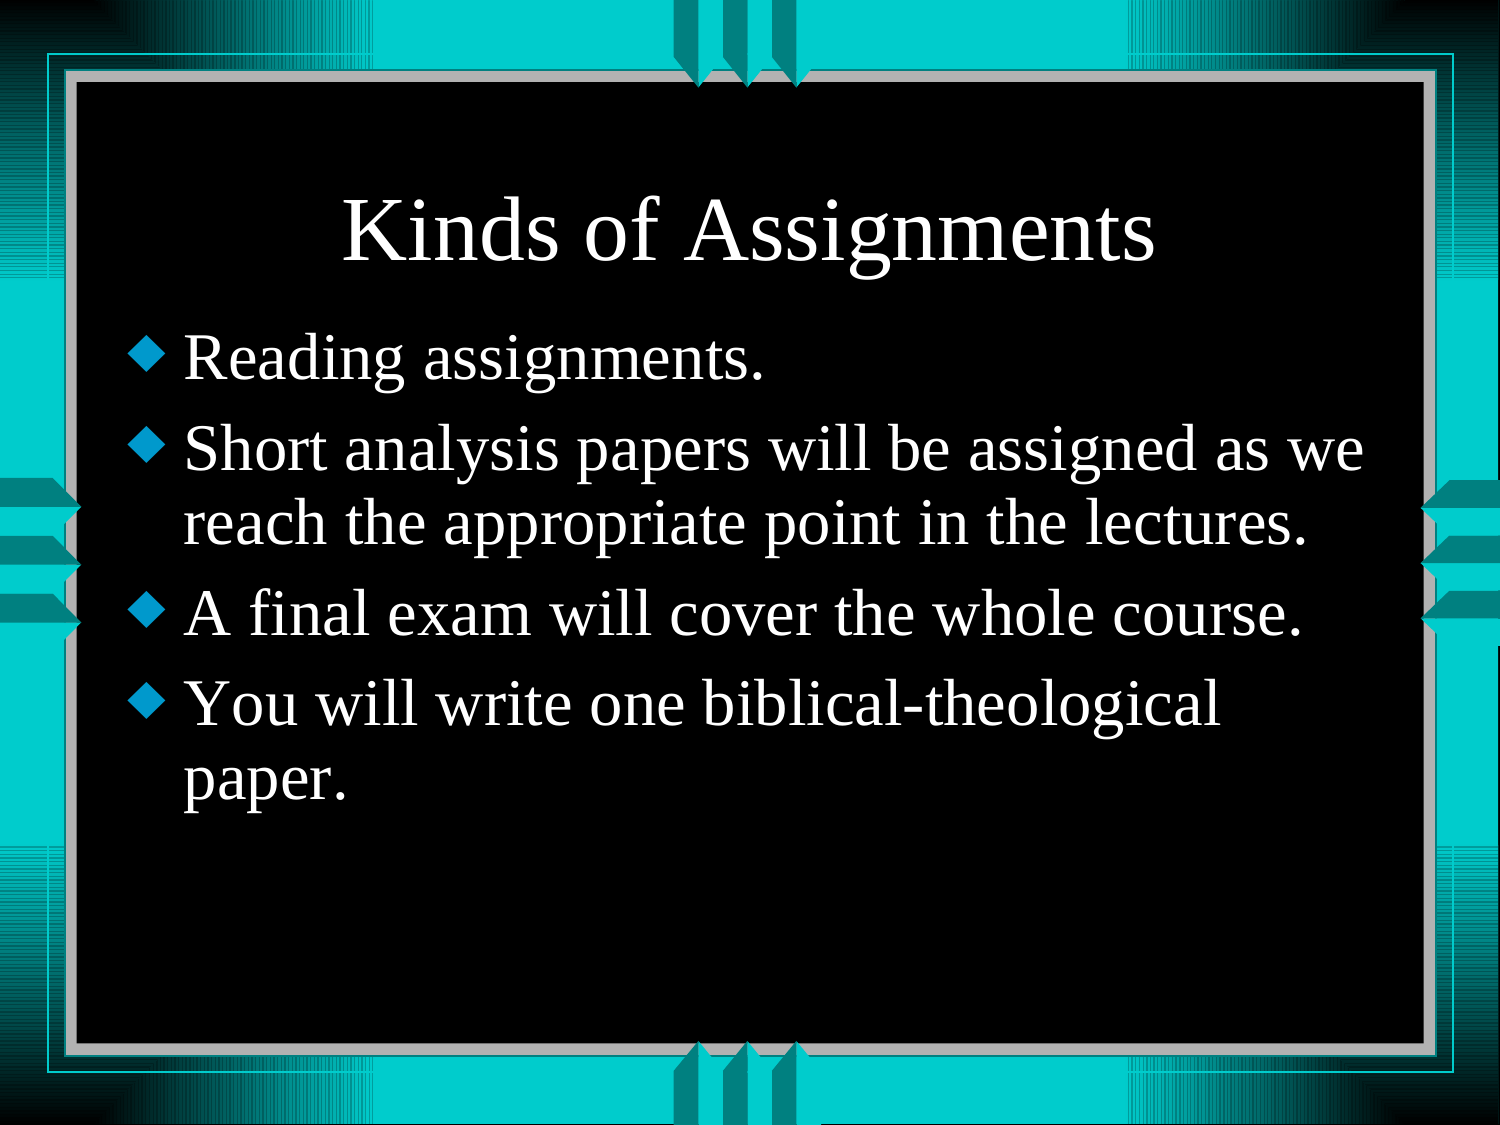

# Kinds of Assignments
Reading assignments.
Short analysis papers will be assigned as we reach the appropriate point in the lectures.
A final exam will cover the whole course.
You will write one biblical-theological paper.